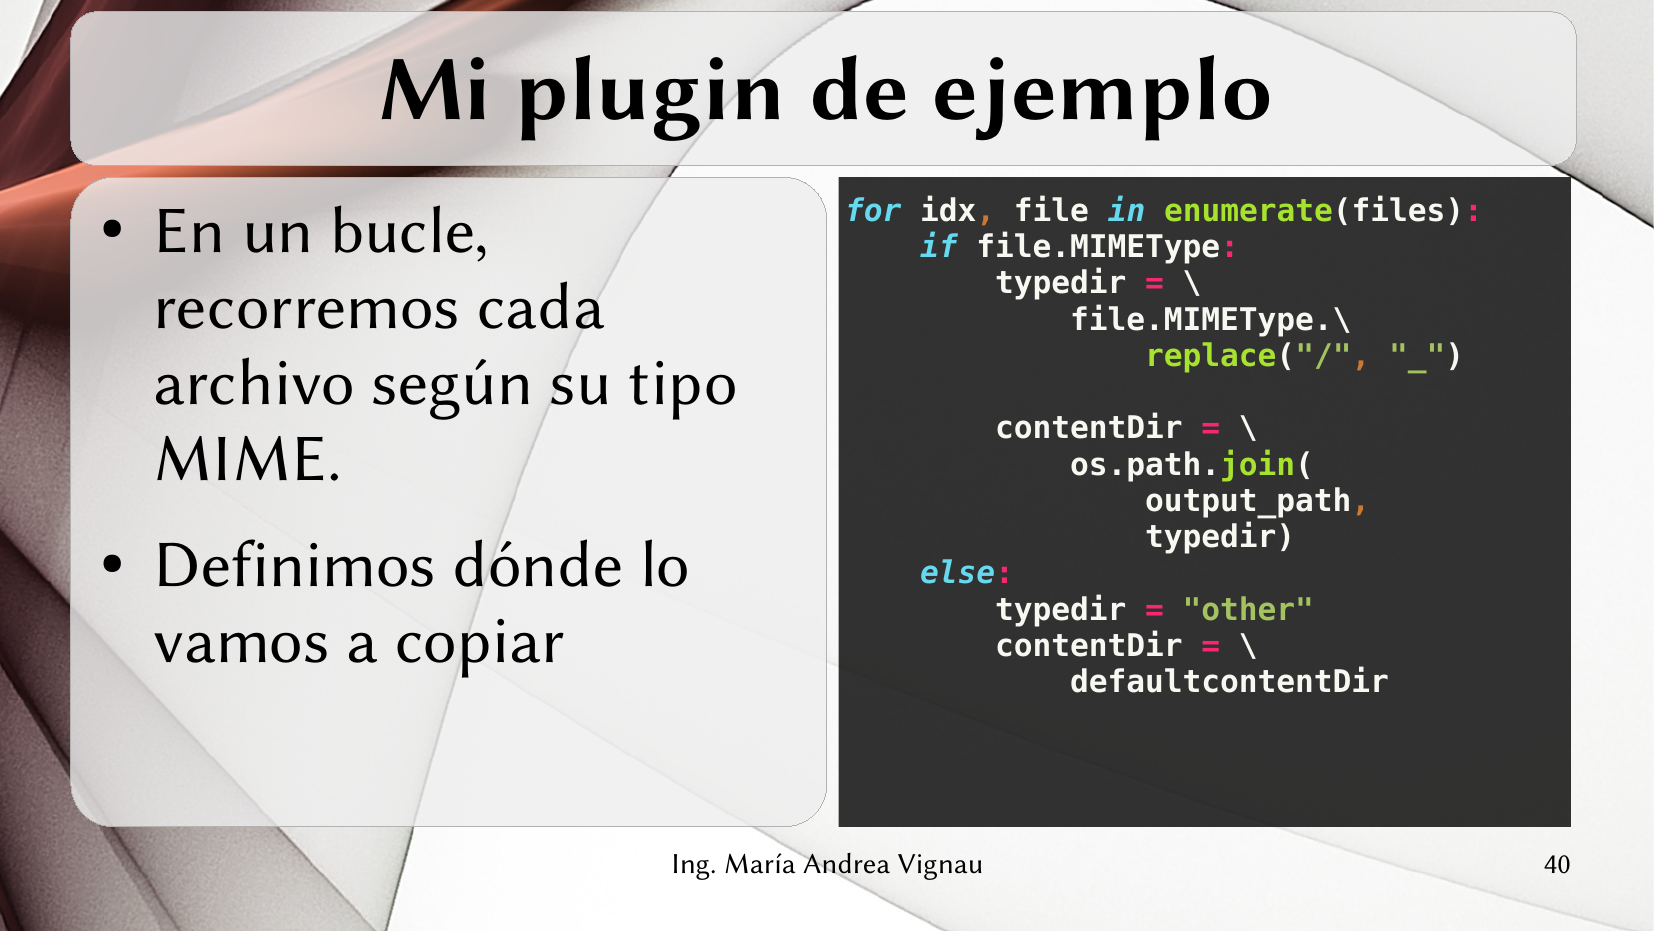

# Mi plugin de ejemplo
En un bucle, recorremos cada archivo según su tipo MIME.
Definimos dónde lo vamos a copiar
for idx, file in enumerate(files):
 if file.MIMEType:
 typedir = \
 file.MIMEType.\
 replace("/", "_")
 contentDir = \
 os.path.join(
 output_path,
 typedir)
 else:
 typedir = "other"
 contentDir = \
 defaultcontentDir
Ing. María Andrea Vignau
40